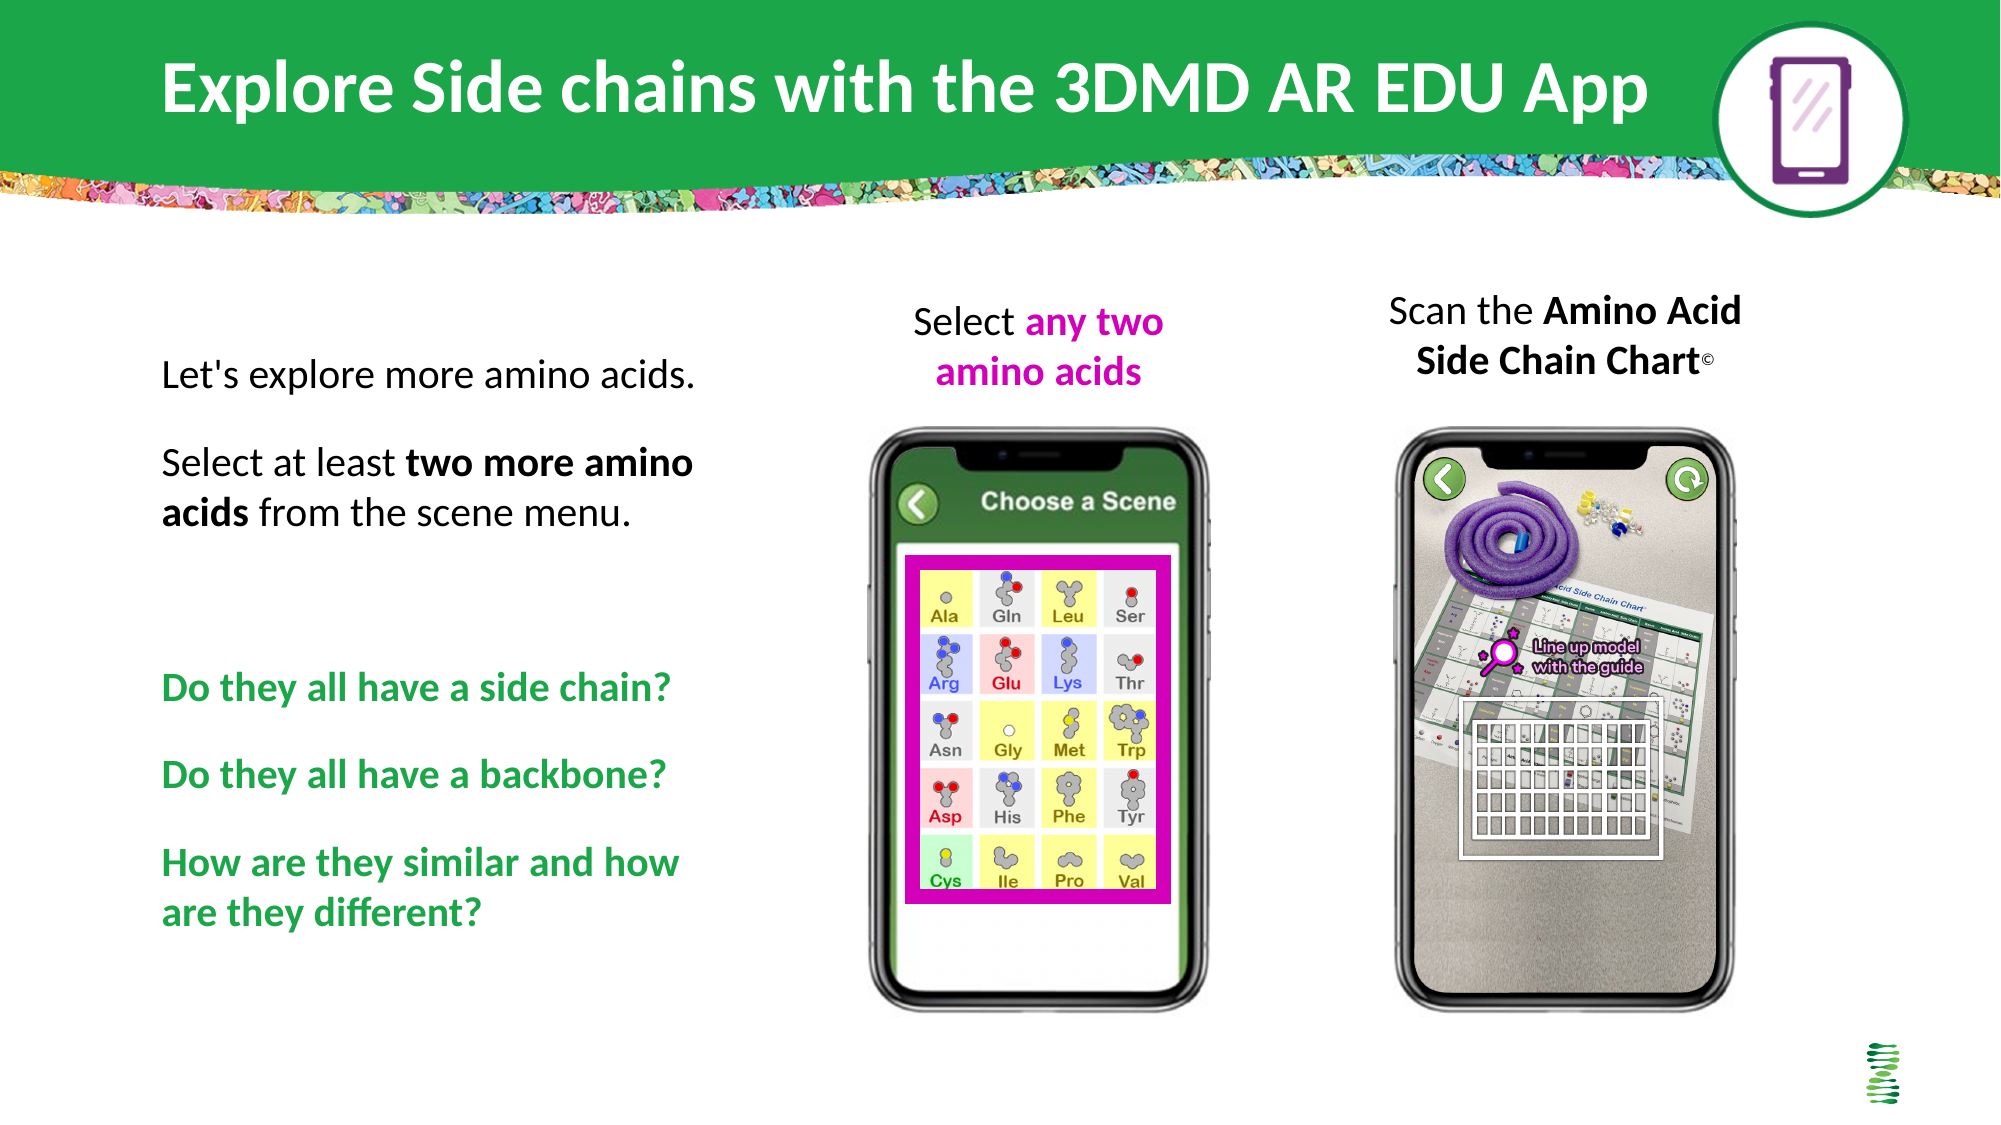

Explore Side chains with the 3DMD AR EDU App
Scan the Amino Acid Side Chain Chart©
Select any two amino acids
Let's explore more amino acids.
Select at least two more amino acids from the scene menu.
Do they all have a side chain?
Do they all have a backbone?
How are they similar and how are they different?